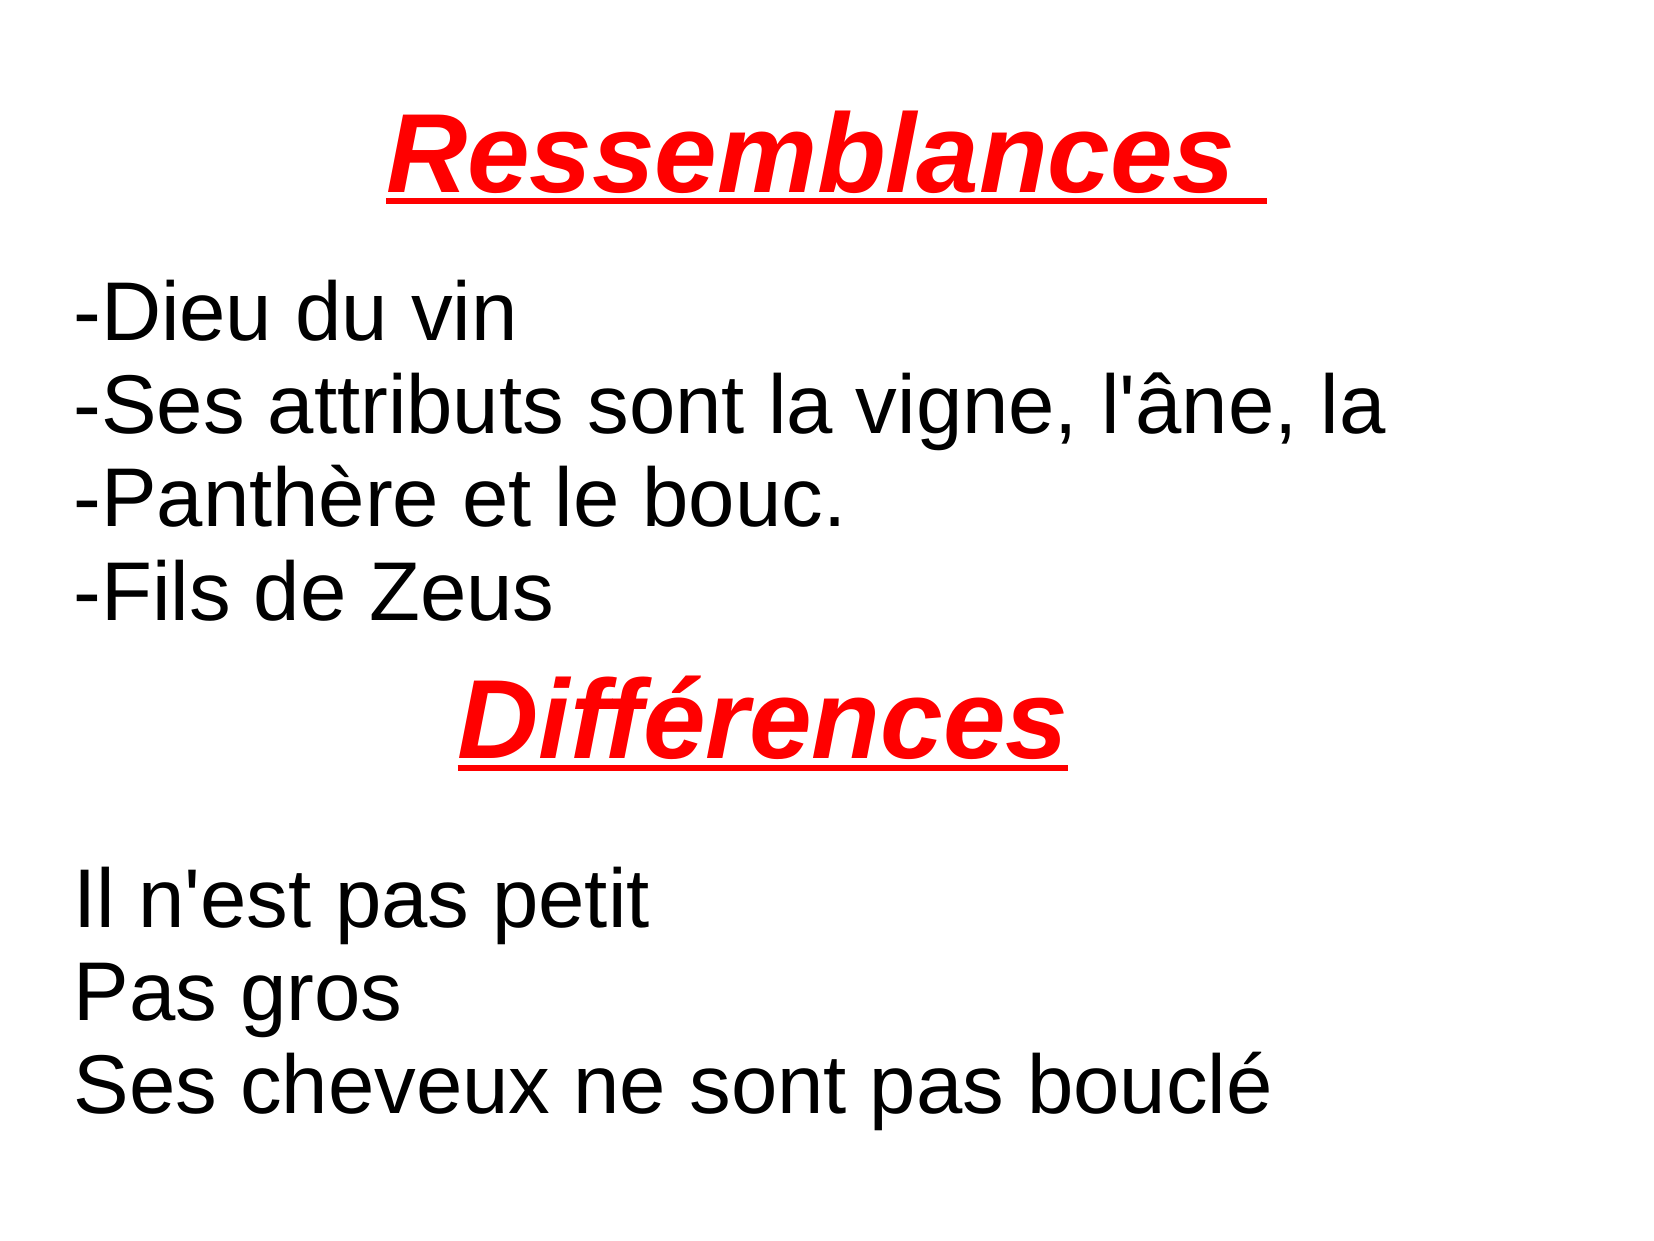

# Ressemblances
-Dieu du vin
-Ses attributs sont la vigne, l'âne, la -Panthère et le bouc.
-Fils de Zeus
Différences
Il n'est pas petit
Pas gros
Ses cheveux ne sont pas bouclé